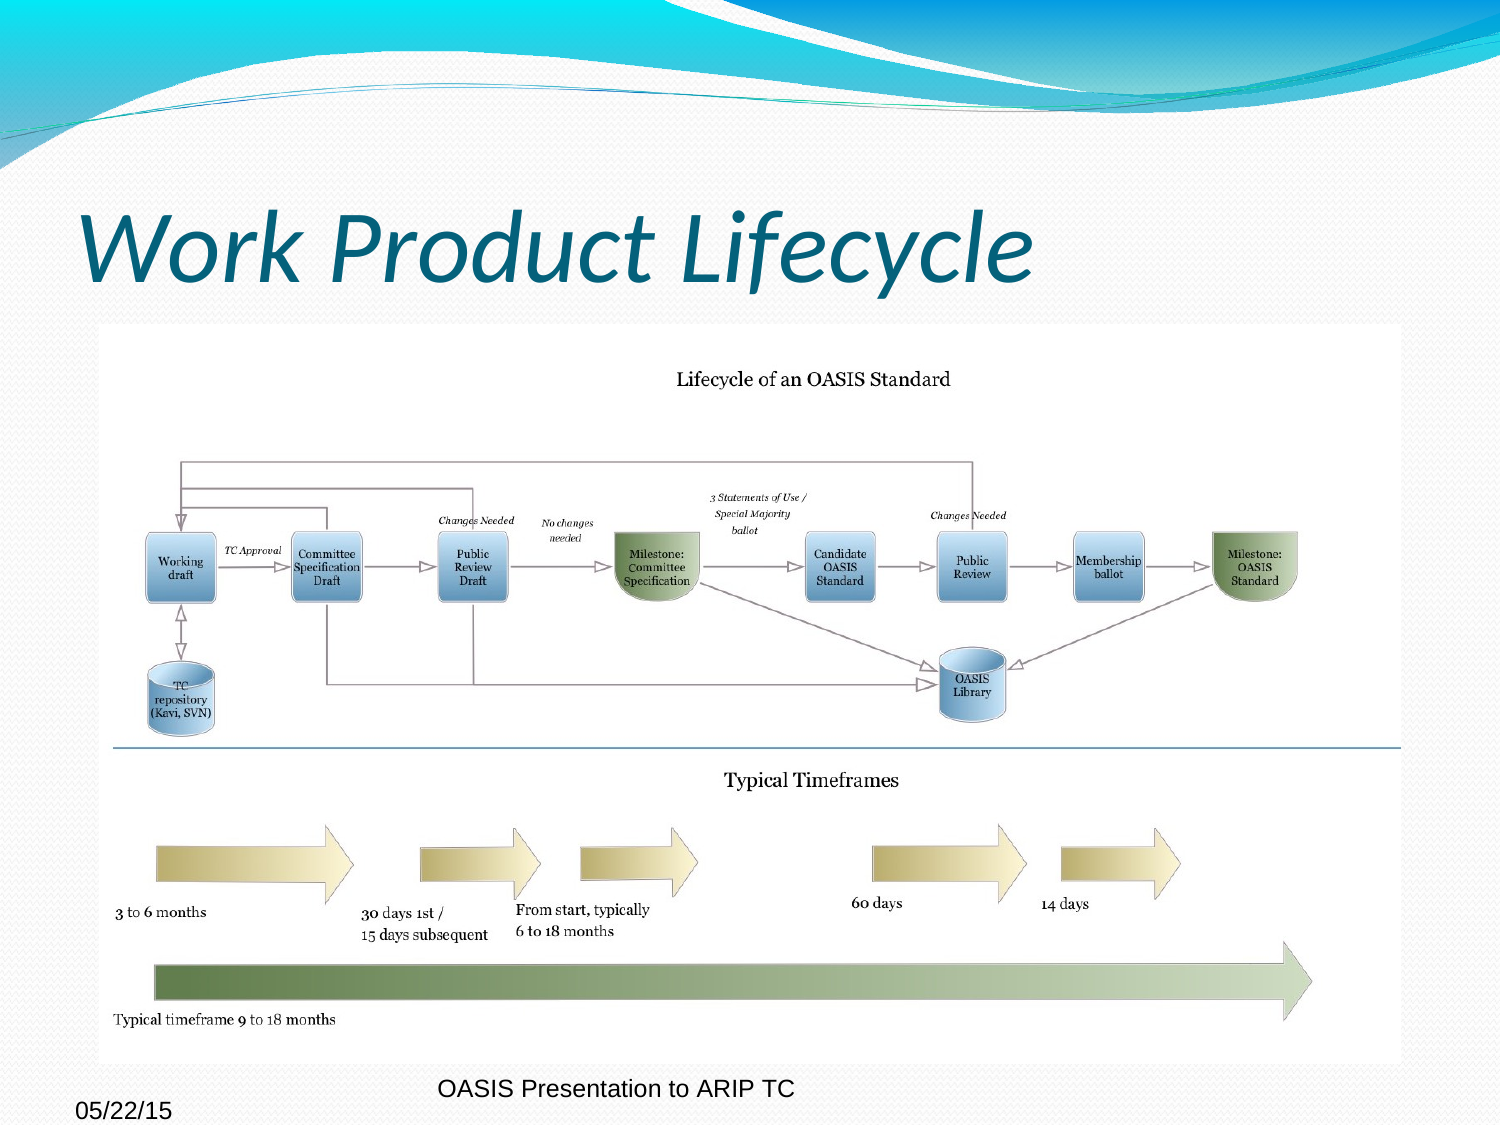

Work Product Lifecycle
OASIS Presentation to ARIP TC
05/22/15